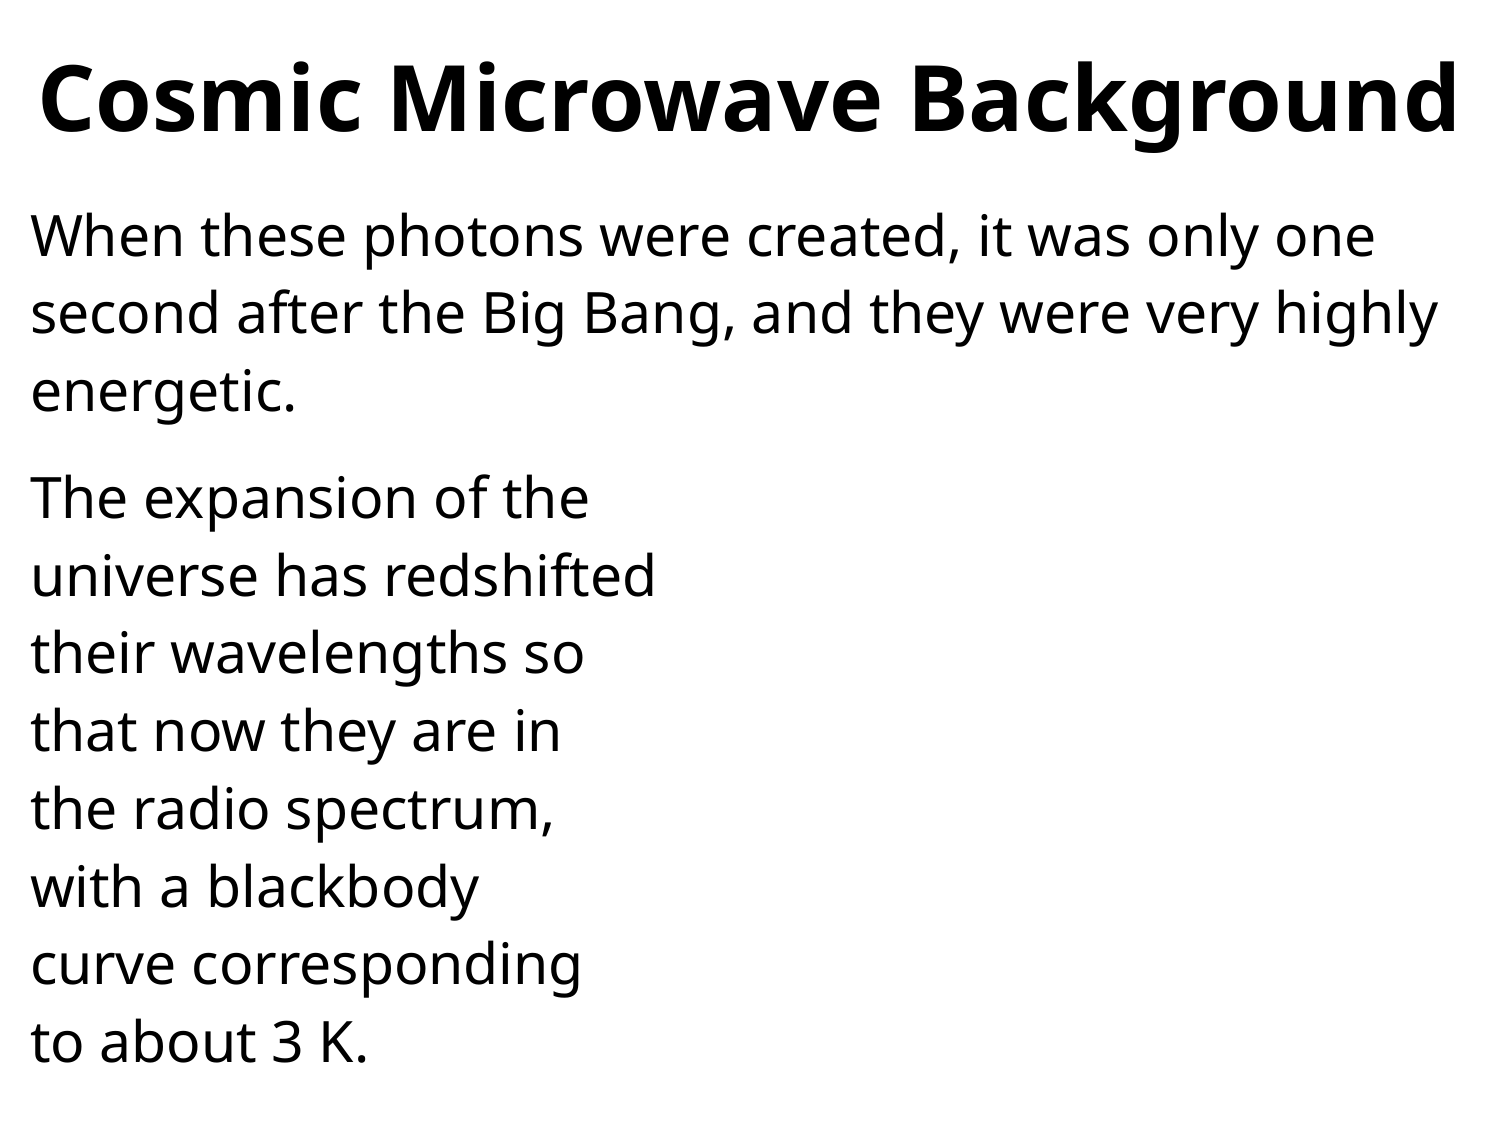

# Cosmic Microwave Background
When these photons were created, it was only one second after the Big Bang, and they were very highly energetic.
The expansion of the
universe has redshifted
their wavelengths so
that now they are in
the radio spectrum,
with a blackbody
curve corresponding
to about 3 K.